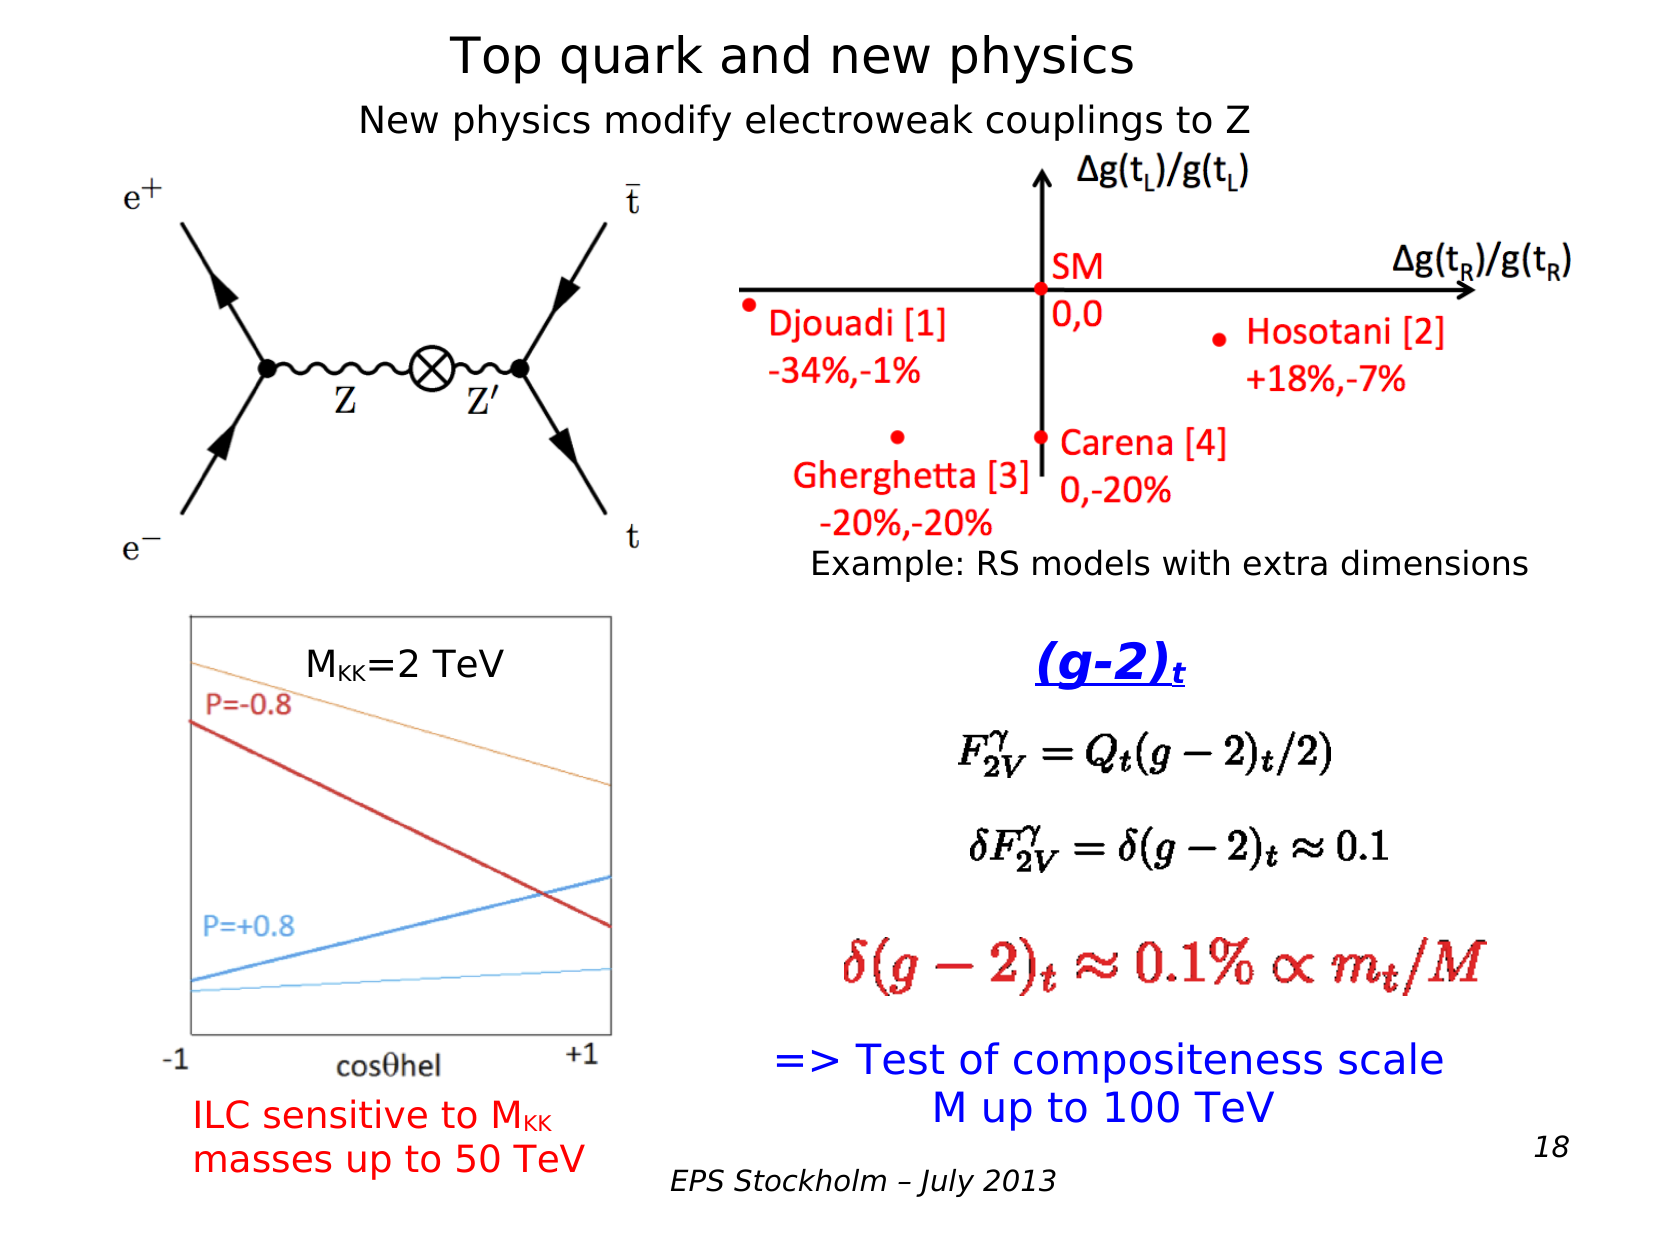

Top quark and new physics
New physics modify electroweak couplings to Z
Example: RS models with extra dimensions
(g-2)t
MKK=2 TeV
=> Test of compositeness scale
 M up to 100 TeV
ILC sensitive to MKK
masses up to 50 TeV
FCPPL Workshop - March 2012
18